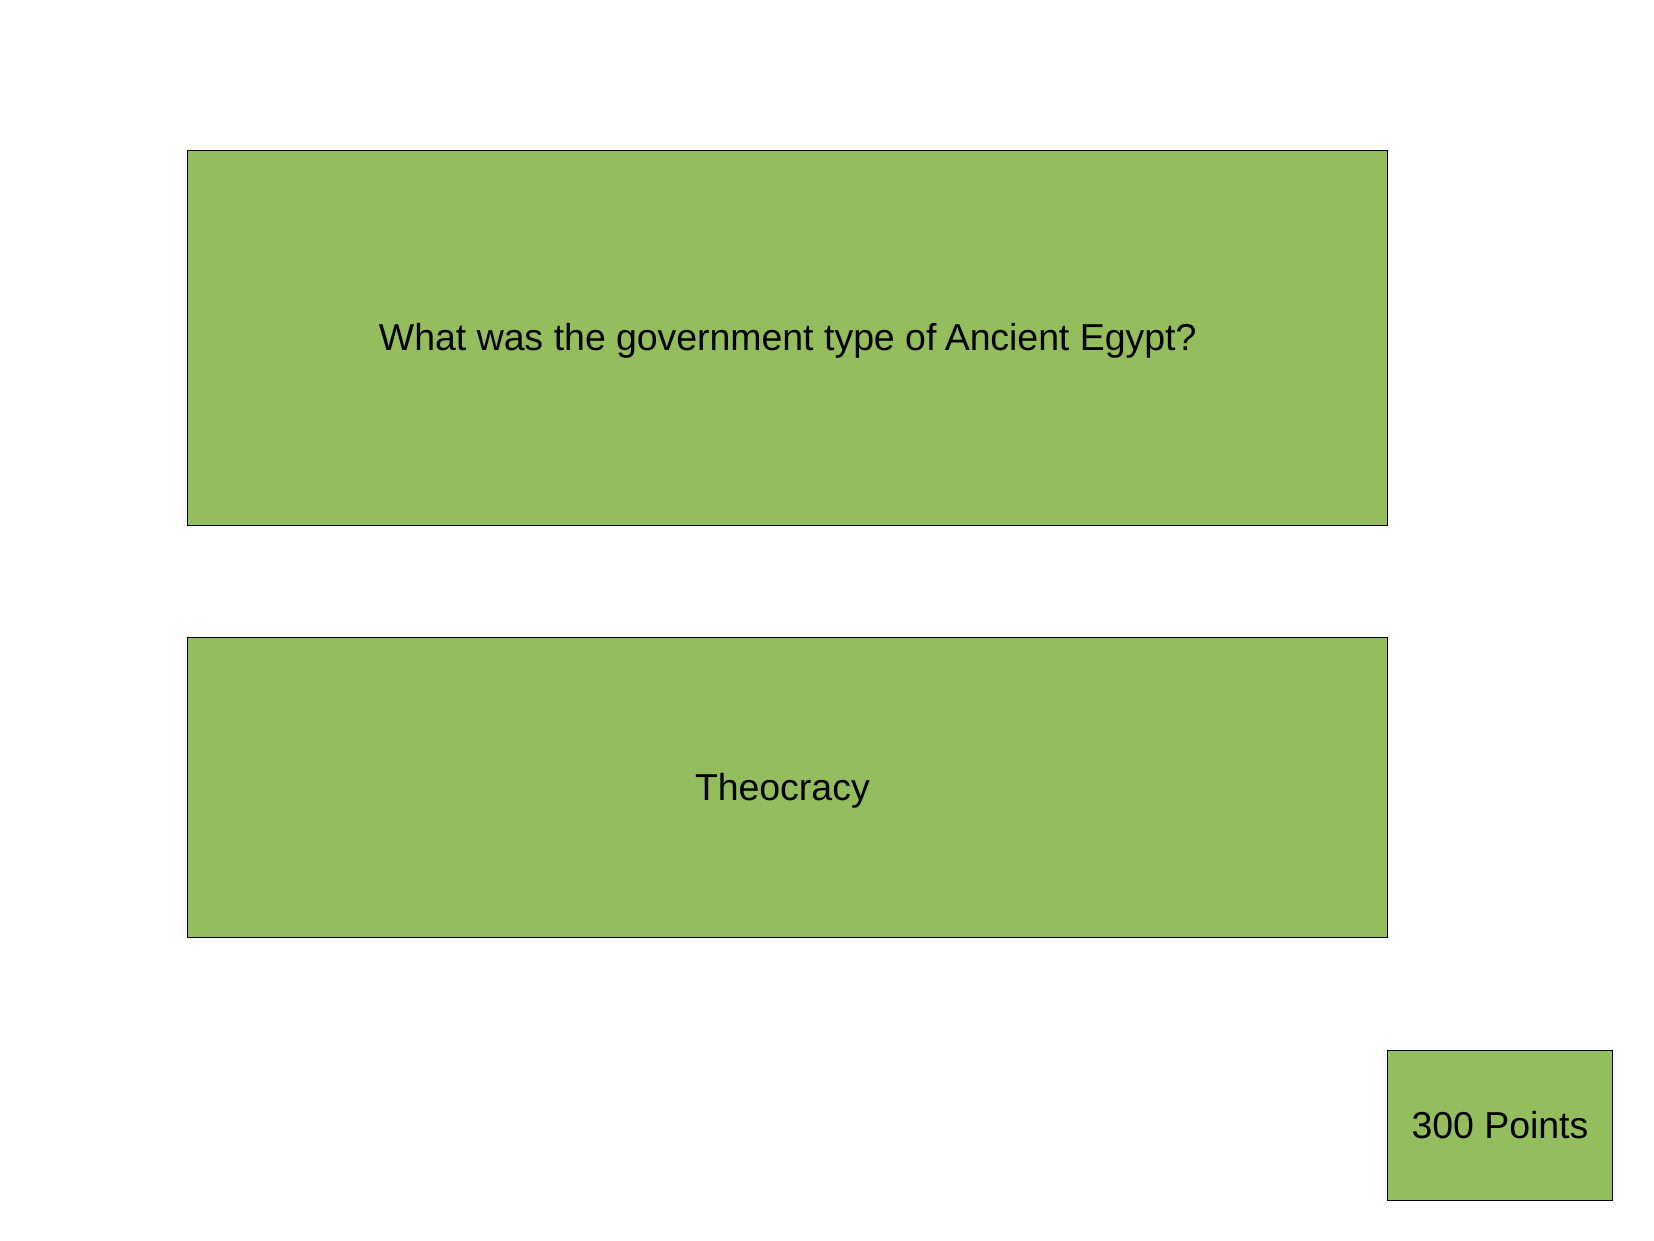

What was the government type of Ancient Egypt?
Theocracy
300 Points